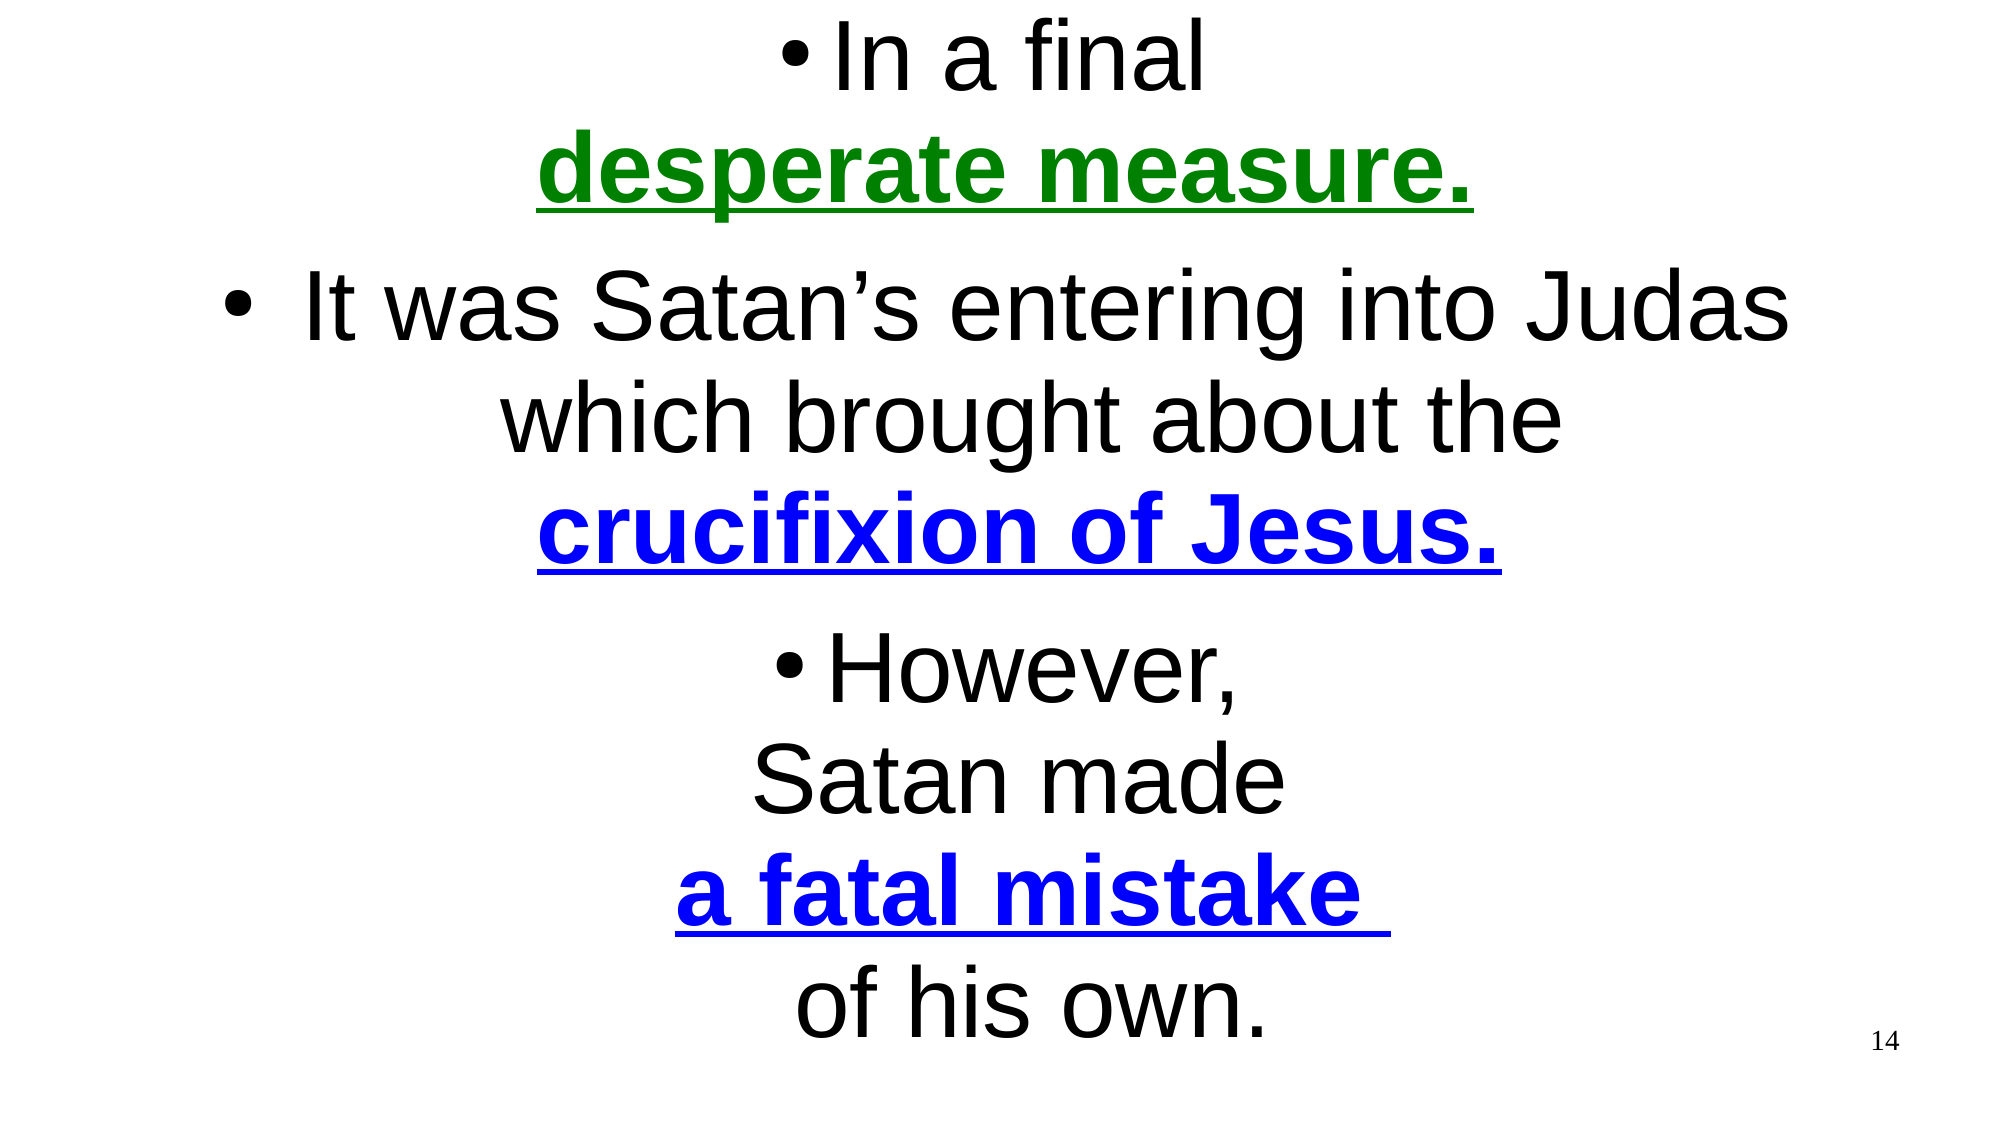

# In a final desperate measure.
 It was Satan’s entering into Judas
 which brought about the
crucifixion of Jesus.
However,
Satan made
a fatal mistake
of his own.
14